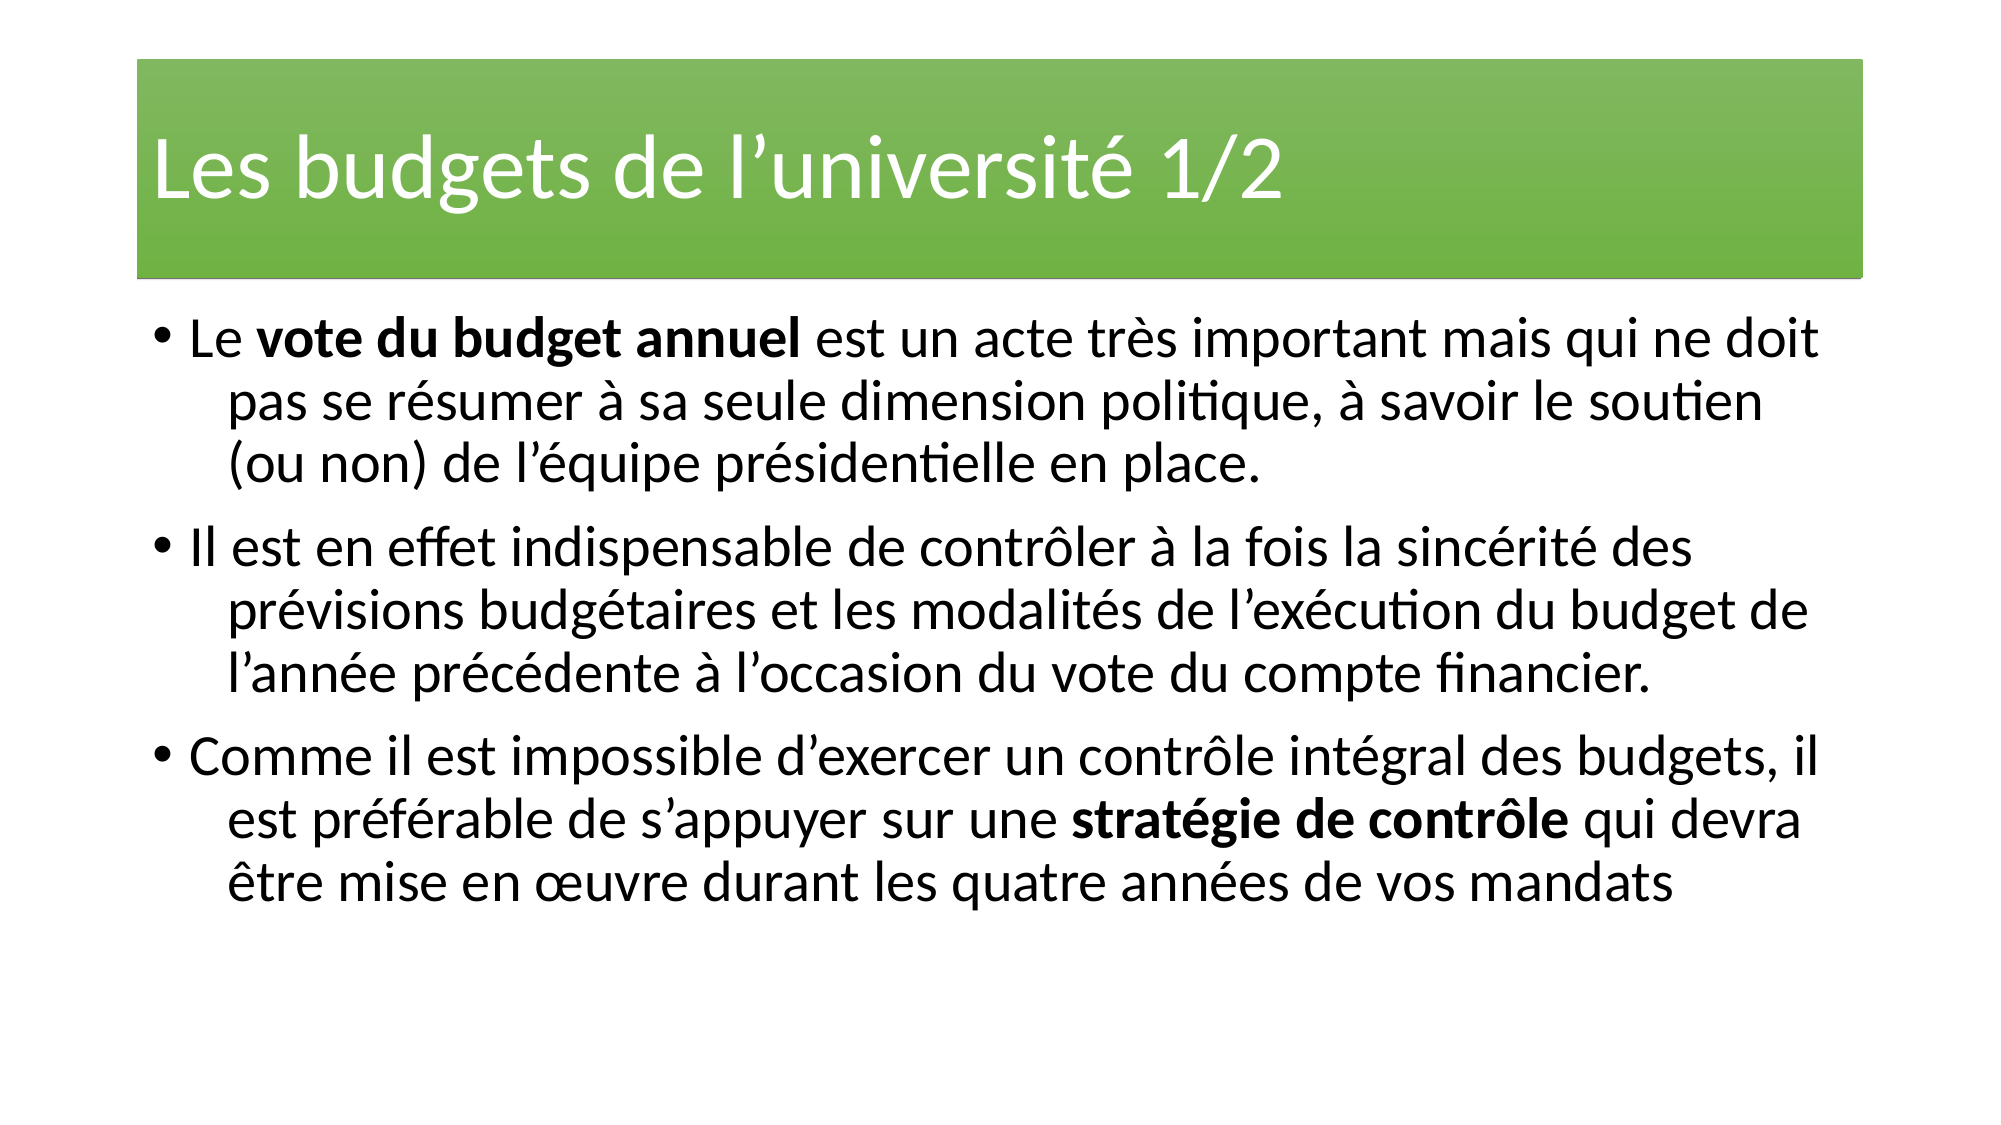

# Les budgets de l’université 1/2
Le vote du budget annuel est un acte très important mais qui ne doit pas se résumer à sa seule dimension politique, à savoir le soutien (ou non) de l’équipe présidentielle en place.
Il est en effet indispensable de contrôler à la fois la sincérité des prévisions budgétaires et les modalités de l’exécution du budget de l’année précédente à l’occasion du vote du compte financier.
Comme il est impossible d’exercer un contrôle intégral des budgets, il est préférable de s’appuyer sur une stratégie de contrôle qui devra être mise en œuvre durant les quatre années de vos mandats